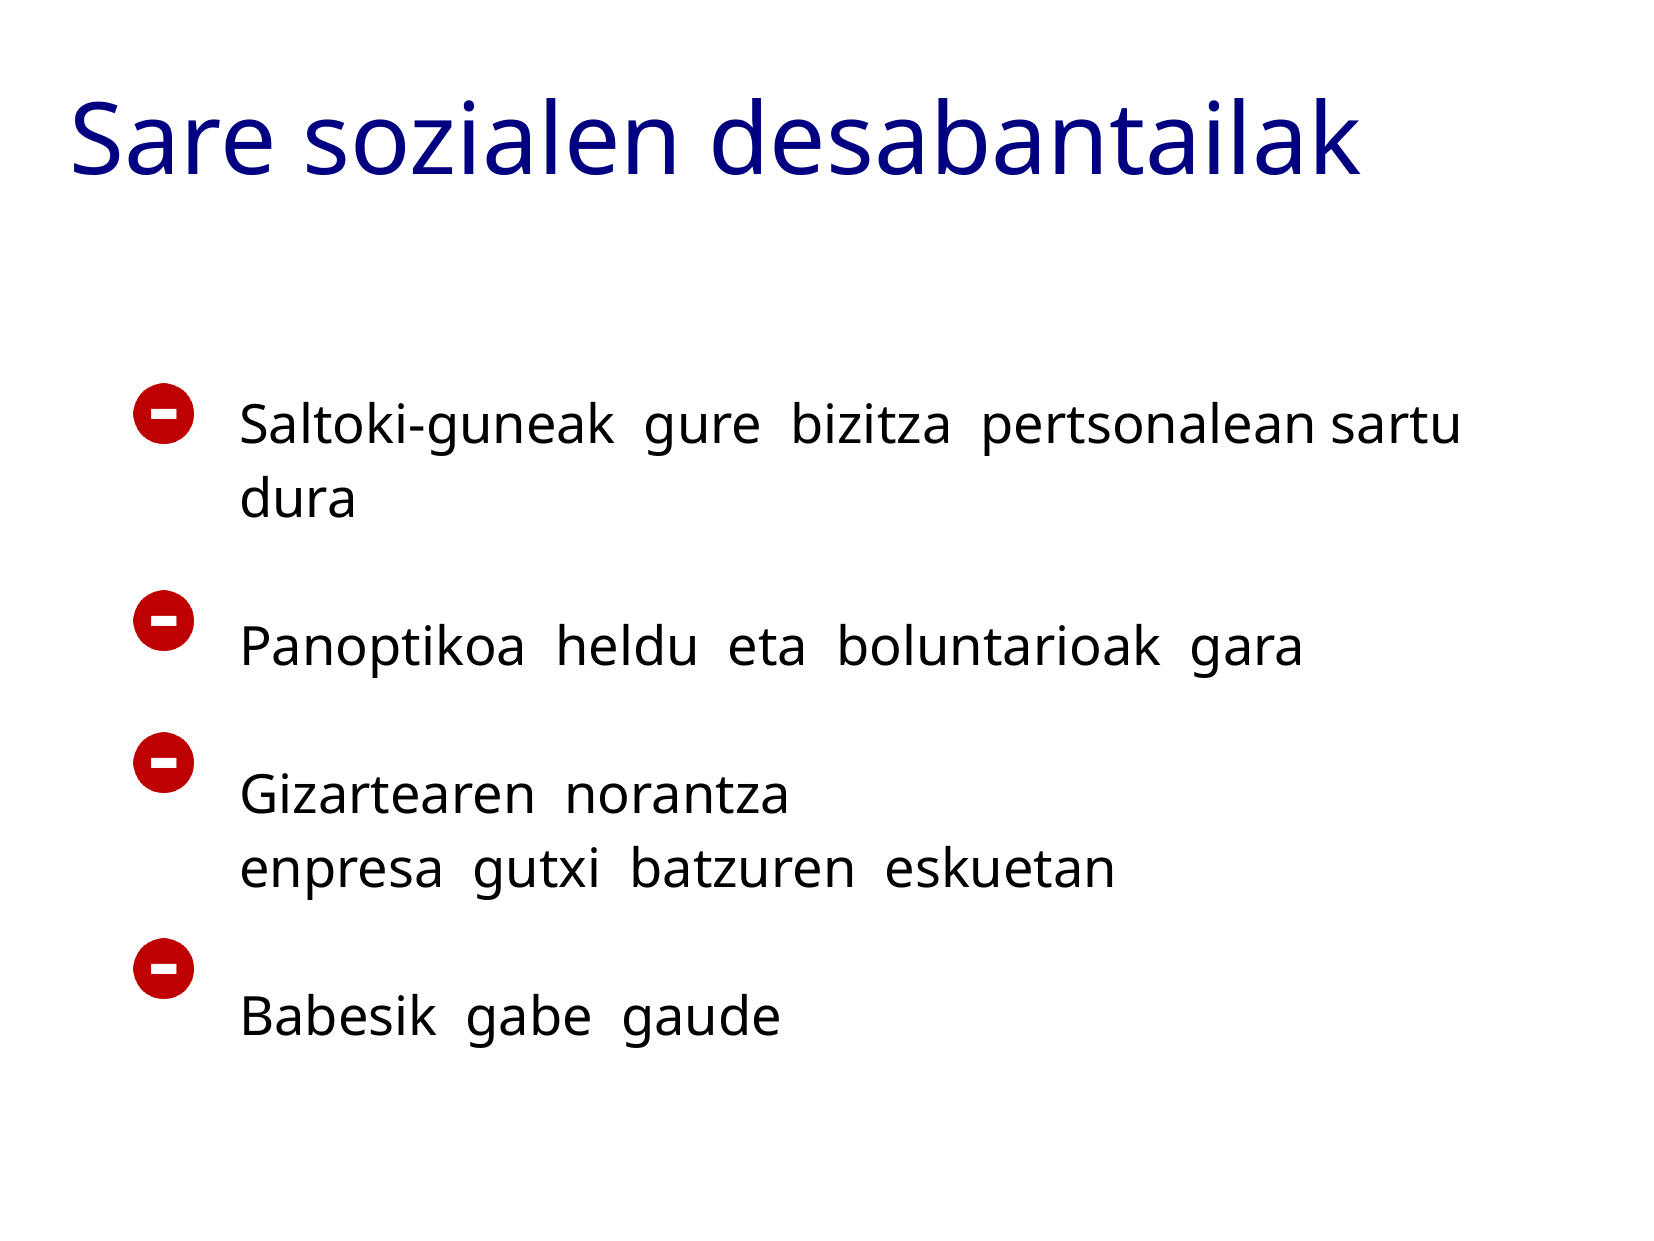

Sare sozialen desabantailak
Saltoki-guneak gure bizitza pertsonalean sartu dura
Panoptikoa heldu eta boluntarioak gara
Gizartearen norantza
enpresa gutxi batzuren eskuetan
Babesik gabe gaude